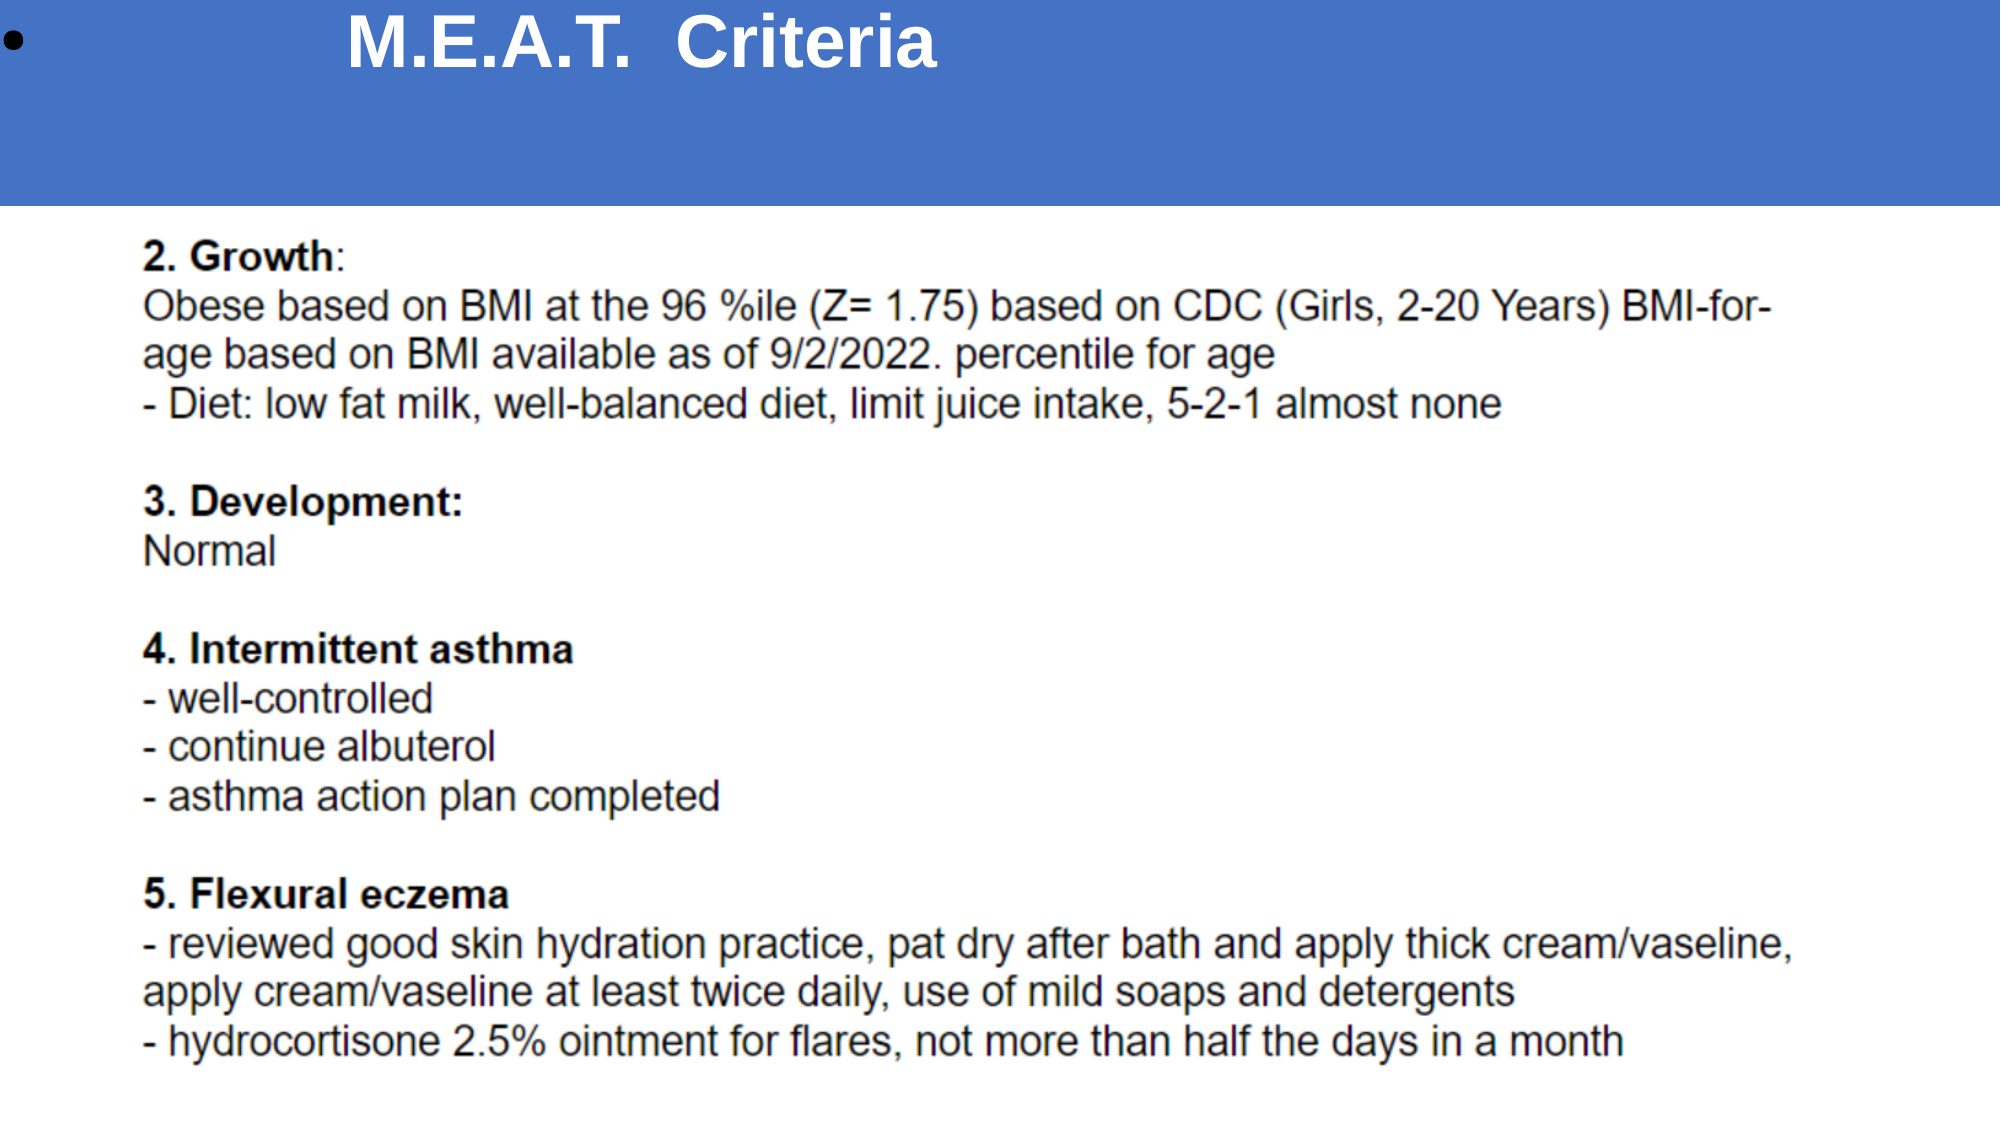

| M.E.A.T. Criteria |
| --- |